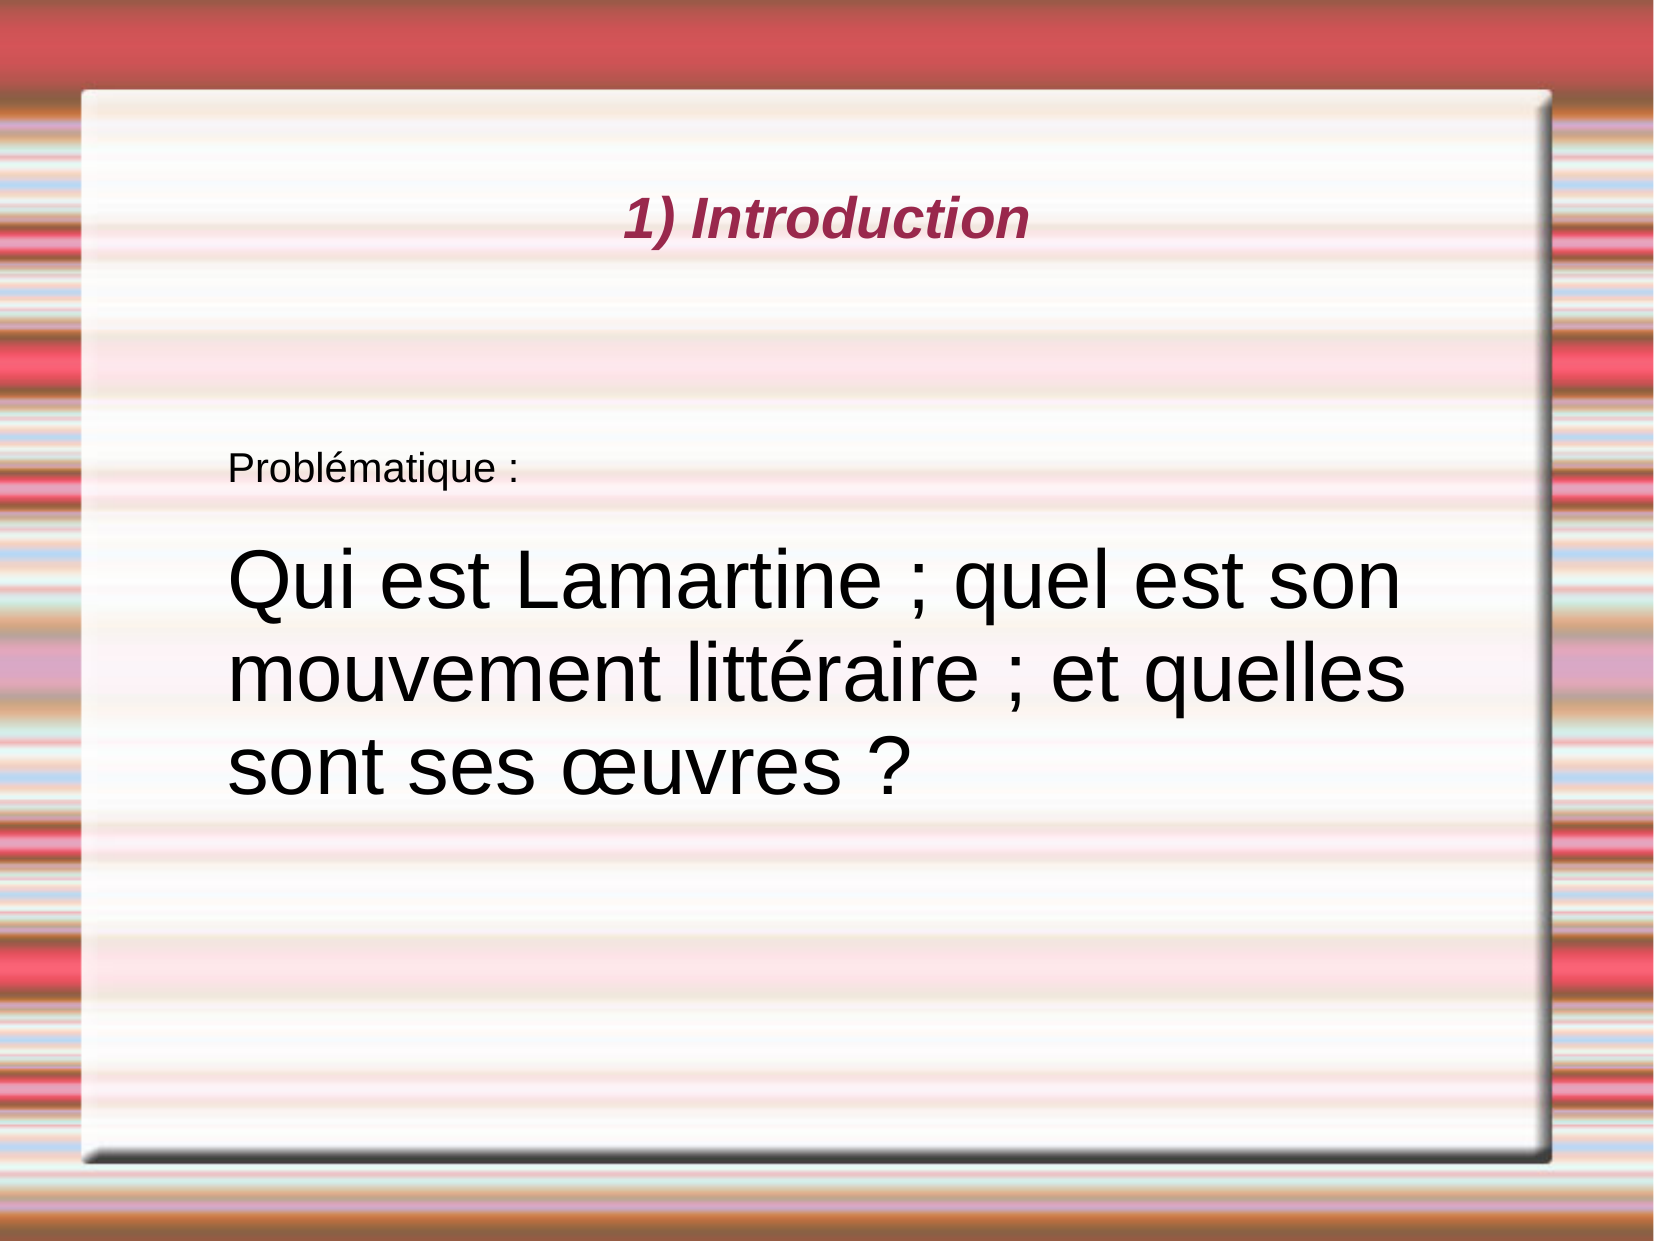

# 1) Introduction
Problématique :
Qui est Lamartine ; quel est son mouvement littéraire ; et quelles sont ses œuvres ?